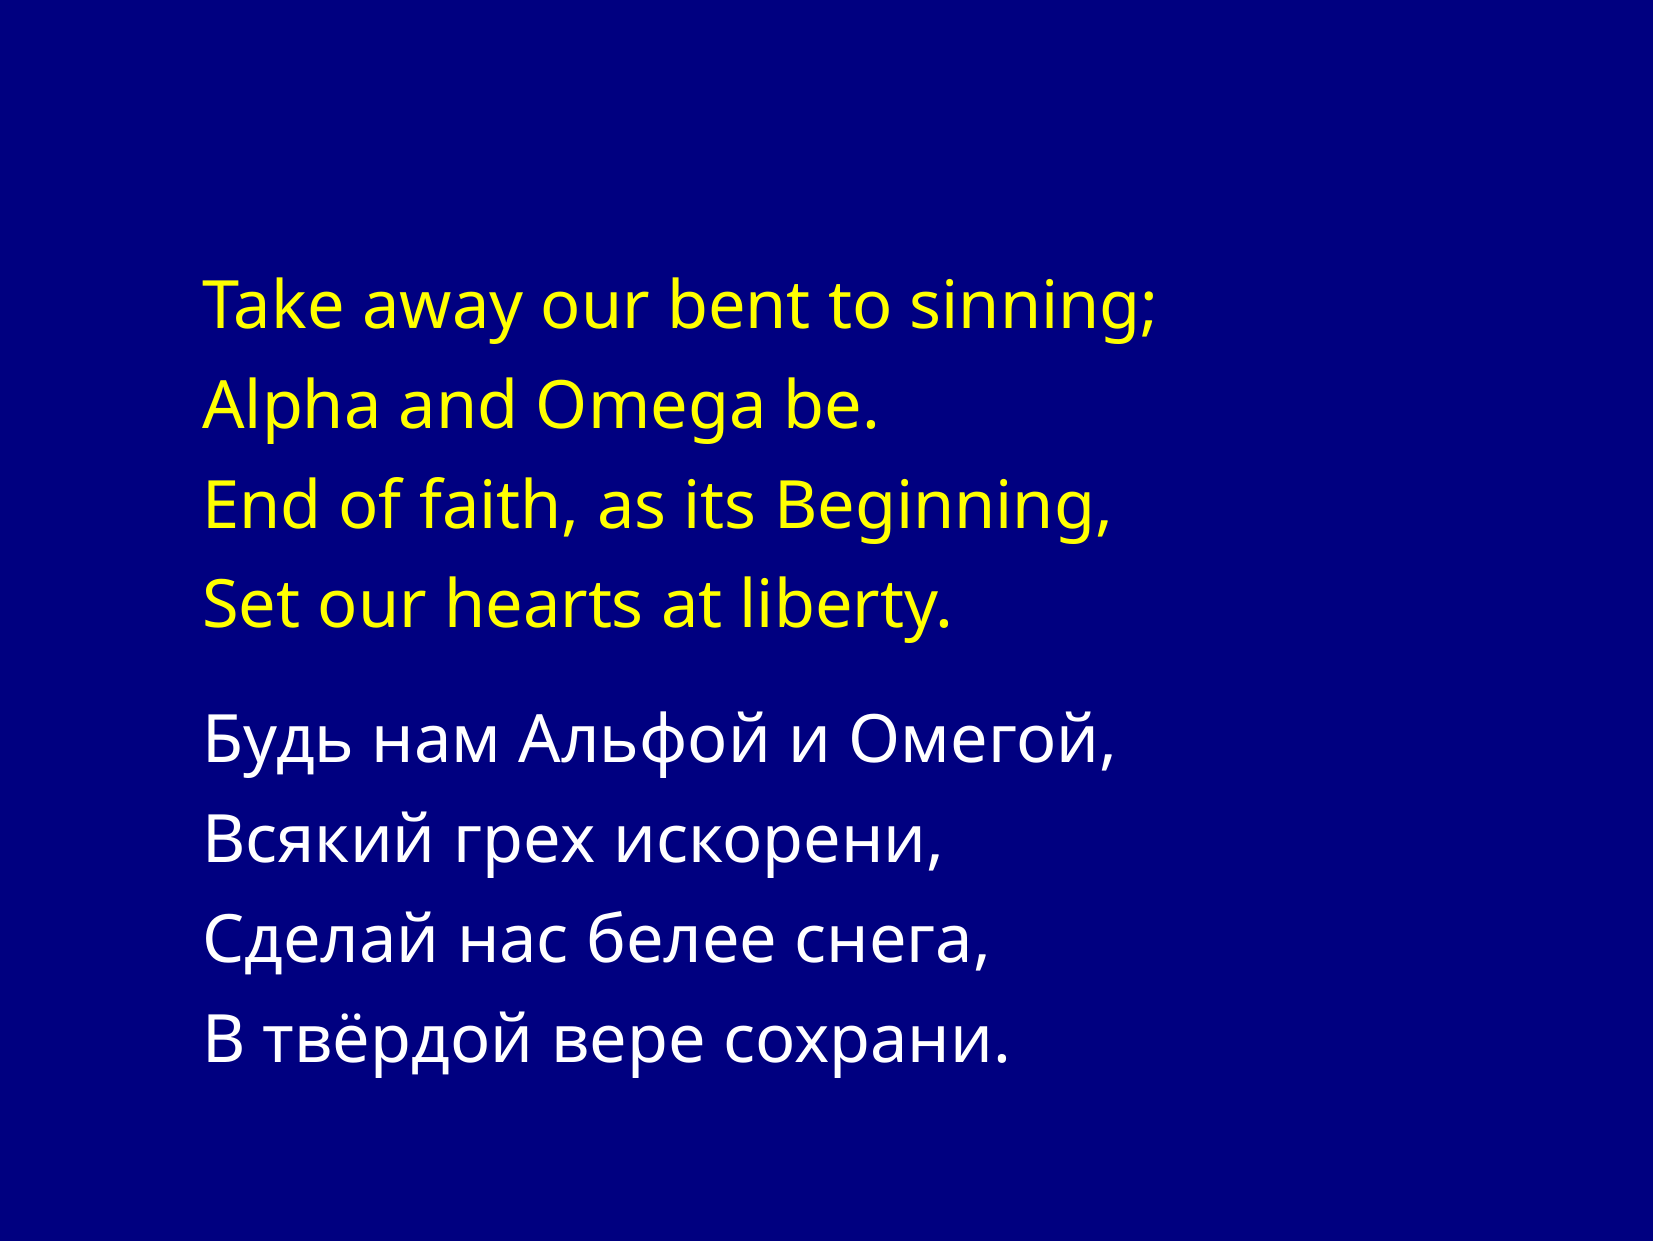

Take away our bent to sinning;
	Alpha and Omega be.
	End of faith, as its Beginning,
	Set our hearts at liberty.
	Будь нам Альфой и Омегой,
	Всякий грех искорени,
	Сделай нас белее снега,
	В твёрдой вере сохрани.